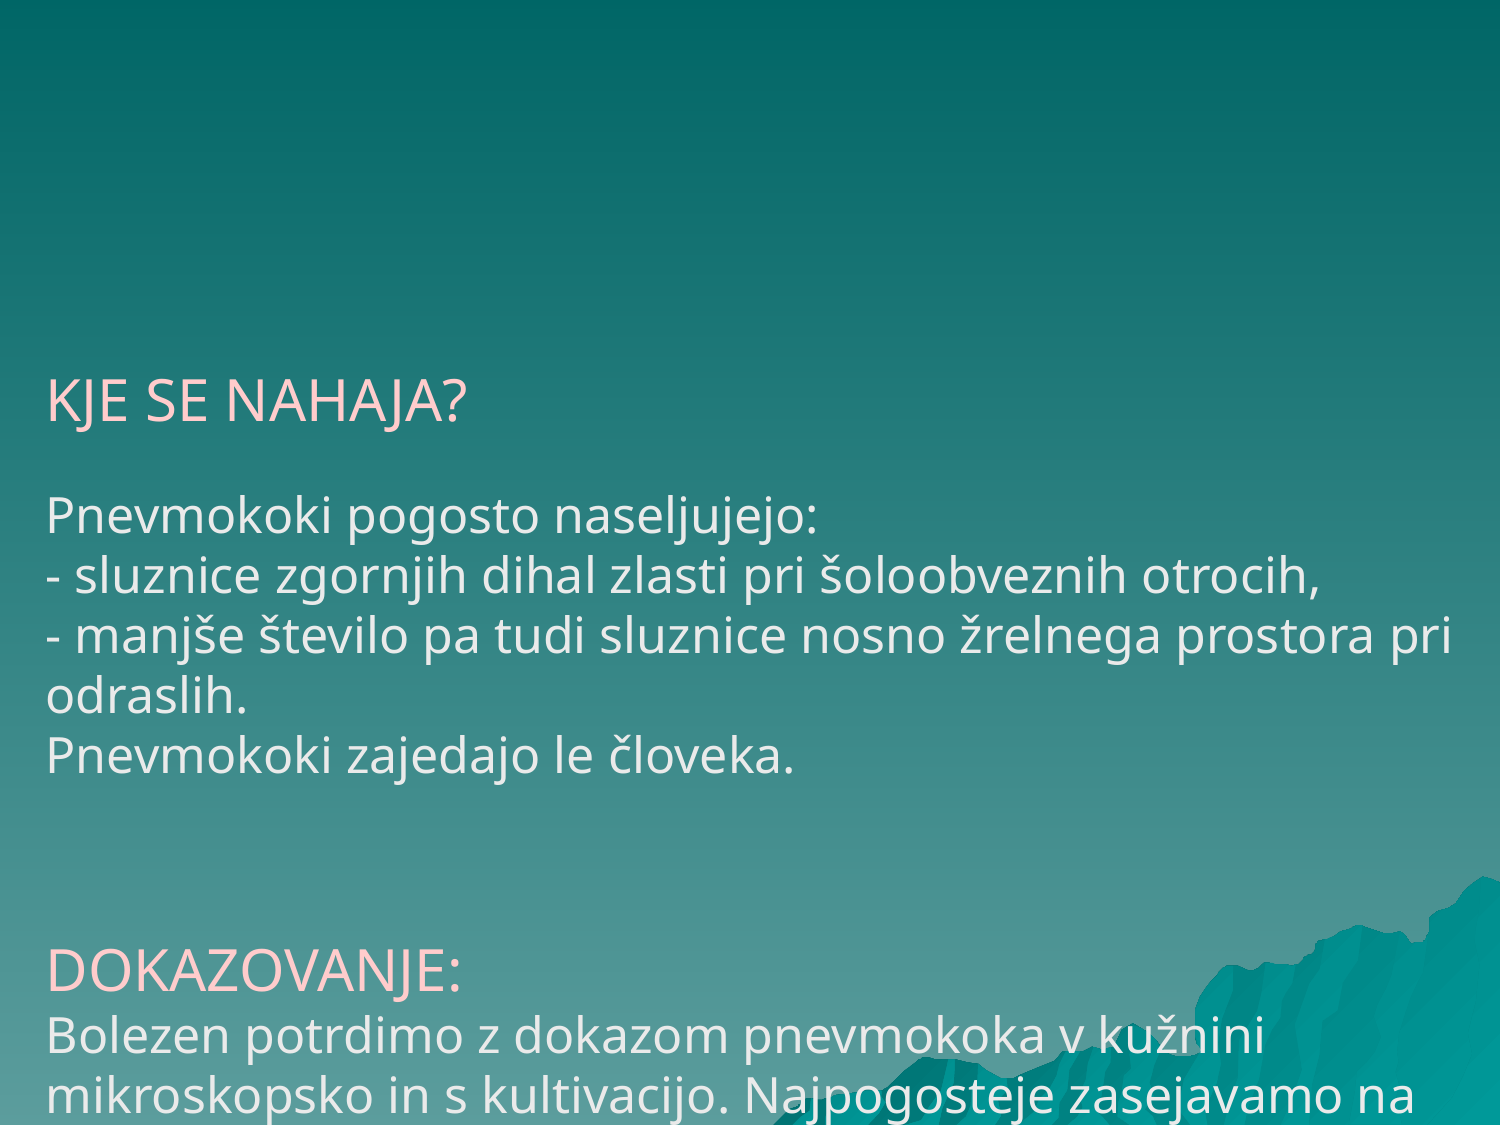

# KJE SE NAHAJA? Pnevmokoki pogosto naseljujejo: - sluznice zgornjih dihal zlasti pri šoloobveznih otrocih, - manjše število pa tudi sluznice nosno žrelnega prostora pri odraslih. Pnevmokoki zajedajo le človeka. DOKAZOVANJE: Bolezen potrdimo z dokazom pnevmokoka v kužnini mikroskopsko in s kultivacijo. Najpogosteje zasejavamo na bakteriološko gojišče sputuma in krvi.